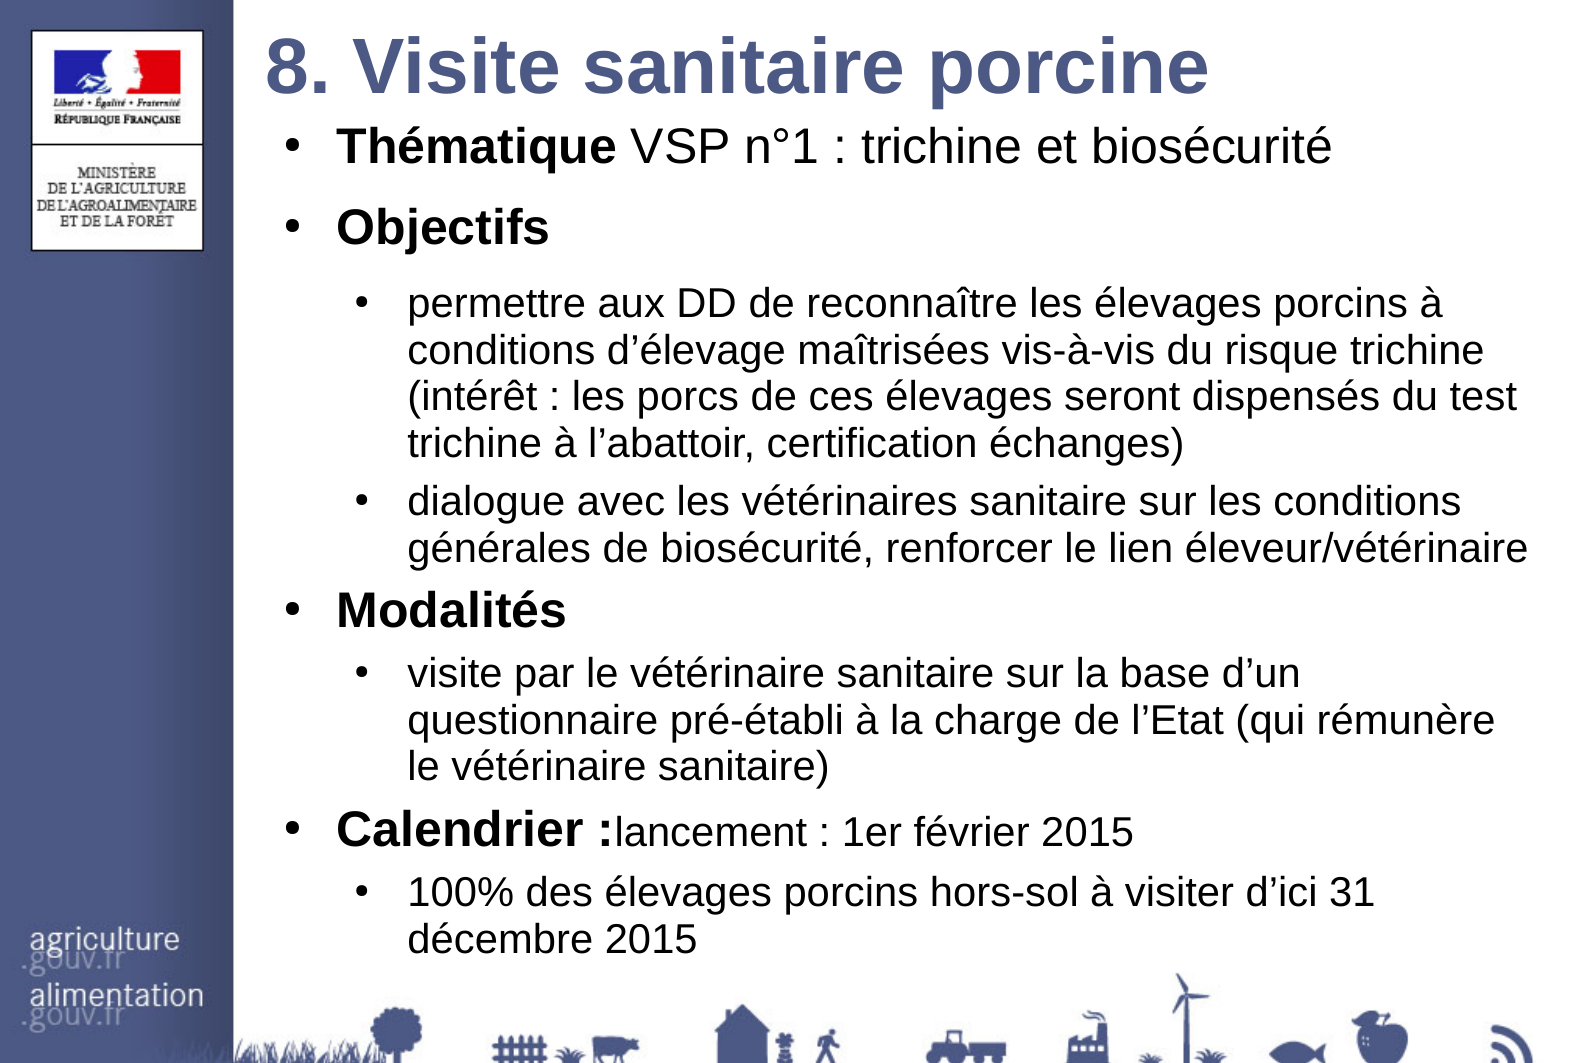

# 8. Visite sanitaire porcine
Thématique VSP n°1 : trichine et biosécurité
Objectifs
permettre aux DD de reconnaître les élevages porcins à conditions d’élevage maîtrisées vis-à-vis du risque trichine (intérêt : les porcs de ces élevages seront dispensés du test trichine à l’abattoir, certification échanges)
dialogue avec les vétérinaires sanitaire sur les conditions générales de biosécurité, renforcer le lien éleveur/vétérinaire
Modalités
visite par le vétérinaire sanitaire sur la base d’un questionnaire pré-établi à la charge de l’Etat (qui rémunère le vétérinaire sanitaire)
Calendrier :lancement : 1er février 2015
100% des élevages porcins hors-sol à visiter d’ici 31 décembre 2015